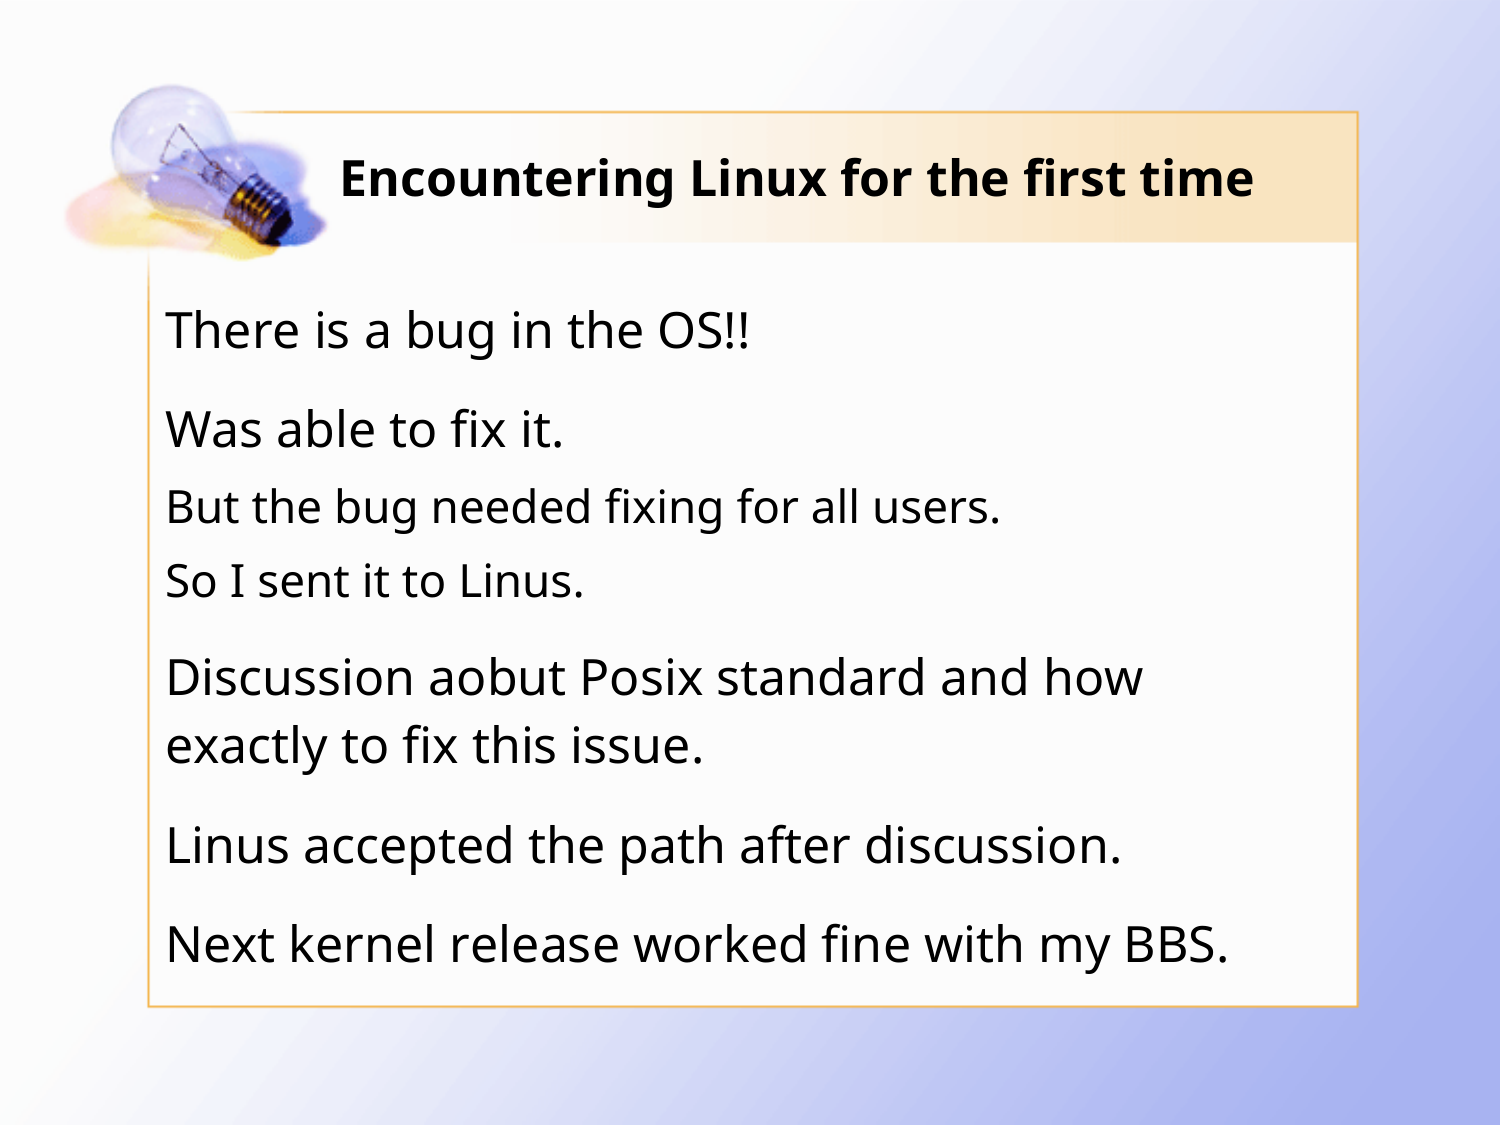

# Encountering Linux for the first time
There is a bug in the OS!!
Was able to fix it.
But the bug needed fixing for all users.
So I sent it to Linus.
Discussion aobut Posix standard and how exactly to fix this issue.
Linus accepted the path after discussion.
Next kernel release worked fine with my BBS.